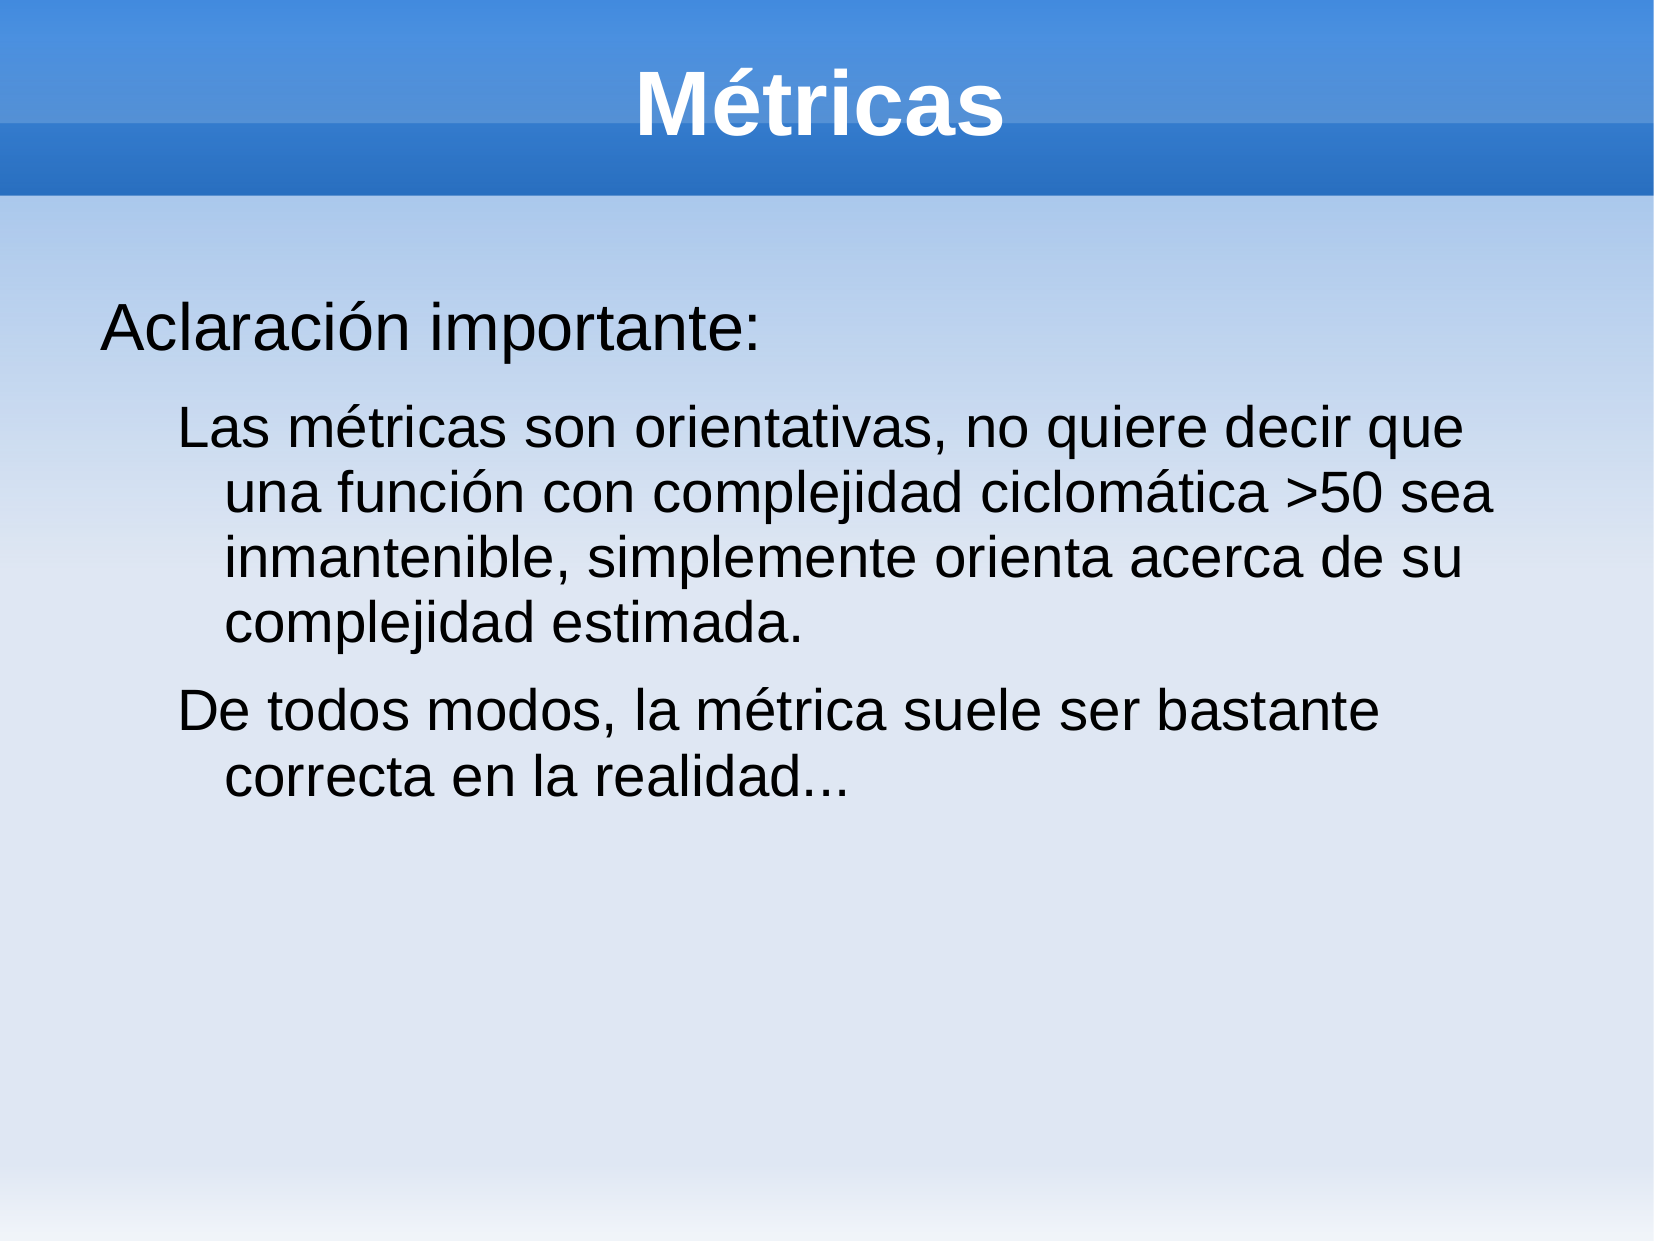

# Métricas
Aclaración importante:
Las métricas son orientativas, no quiere decir que una función con complejidad ciclomática >50 sea inmantenible, simplemente orienta acerca de su complejidad estimada.
De todos modos, la métrica suele ser bastante correcta en la realidad...